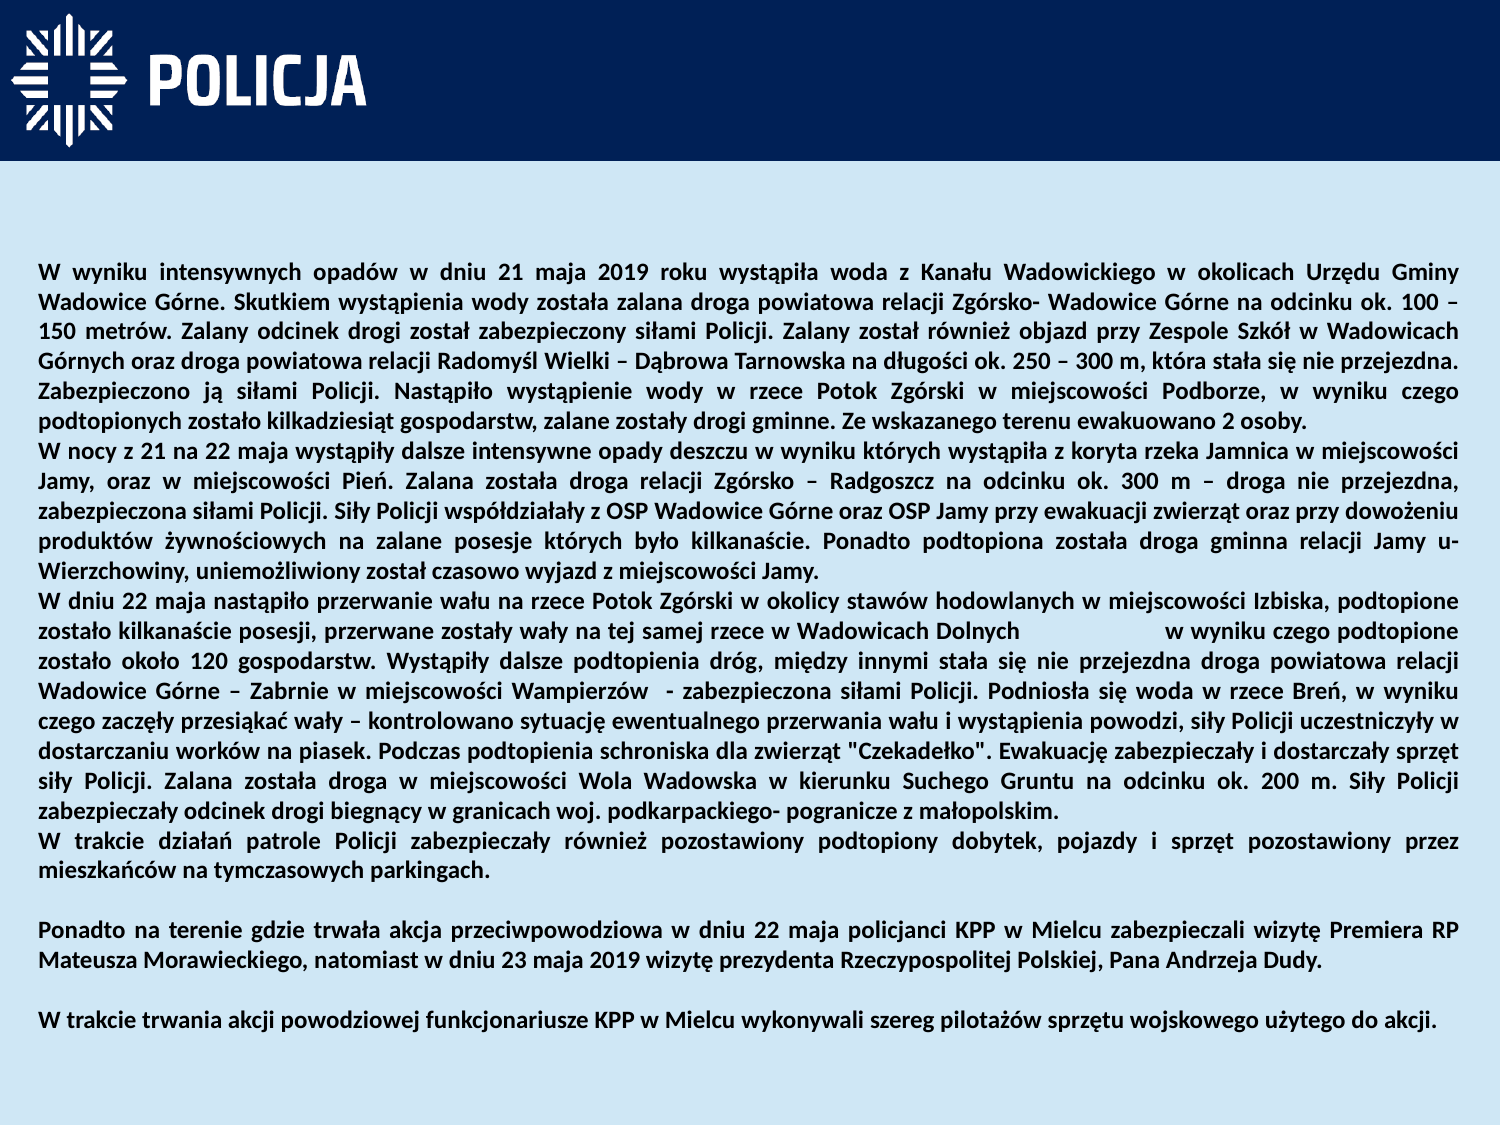

W wyniku intensywnych opadów w dniu 21 maja 2019 roku wystąpiła woda z Kanału Wadowickiego w okolicach Urzędu Gminy Wadowice Górne. Skutkiem wystąpienia wody została zalana droga powiatowa relacji Zgórsko- Wadowice Górne na odcinku ok. 100 – 150 metrów. Zalany odcinek drogi został zabezpieczony siłami Policji. Zalany został również objazd przy Zespole Szkół w Wadowicach Górnych oraz droga powiatowa relacji Radomyśl Wielki – Dąbrowa Tarnowska na długości ok. 250 – 300 m, która stała się nie przejezdna. Zabezpieczono ją siłami Policji. Nastąpiło wystąpienie wody w rzece Potok Zgórski w miejscowości Podborze, w wyniku czego podtopionych zostało kilkadziesiąt gospodarstw, zalane zostały drogi gminne. Ze wskazanego terenu ewakuowano 2 osoby.
W nocy z 21 na 22 maja wystąpiły dalsze intensywne opady deszczu w wyniku których wystąpiła z koryta rzeka Jamnica w miejscowości Jamy, oraz w miejscowości Pień. Zalana została droga relacji Zgórsko – Radgoszcz na odcinku ok. 300 m – droga nie przejezdna, zabezpieczona siłami Policji. Siły Policji współdziałały z OSP Wadowice Górne oraz OSP Jamy przy ewakuacji zwierząt oraz przy dowożeniu produktów żywnościowych na zalane posesje których było kilkanaście. Ponadto podtopiona została droga gminna relacji Jamy u- Wierzchowiny, uniemożliwiony został czasowo wyjazd z miejscowości Jamy.
W dniu 22 maja nastąpiło przerwanie wału na rzece Potok Zgórski w okolicy stawów hodowlanych w miejscowości Izbiska, podtopione zostało kilkanaście posesji, przerwane zostały wały na tej samej rzece w Wadowicach Dolnych w wyniku czego podtopione zostało około 120 gospodarstw. Wystąpiły dalsze podtopienia dróg, między innymi stała się nie przejezdna droga powiatowa relacji Wadowice Górne – Zabrnie w miejscowości Wampierzów - zabezpieczona siłami Policji. Podniosła się woda w rzece Breń, w wyniku czego zaczęły przesiąkać wały – kontrolowano sytuację ewentualnego przerwania wału i wystąpienia powodzi, siły Policji uczestniczyły w dostarczaniu worków na piasek. Podczas podtopienia schroniska dla zwierząt "Czekadełko". Ewakuację zabezpieczały i dostarczały sprzęt siły Policji. Zalana została droga w miejscowości Wola Wadowska w kierunku Suchego Gruntu na odcinku ok. 200 m. Siły Policji zabezpieczały odcinek drogi biegnący w granicach woj. podkarpackiego- pogranicze z małopolskim.
W trakcie działań patrole Policji zabezpieczały również pozostawiony podtopiony dobytek, pojazdy i sprzęt pozostawiony przez mieszkańców na tymczasowych parkingach.
Ponadto na terenie gdzie trwała akcja przeciwpowodziowa w dniu 22 maja policjanci KPP w Mielcu zabezpieczali wizytę Premiera RP Mateusza Morawieckiego, natomiast w dniu 23 maja 2019 wizytę prezydenta Rzeczypospolitej Polskiej, Pana Andrzeja Dudy.
W trakcie trwania akcji powodziowej funkcjonariusze KPP w Mielcu wykonywali szereg pilotażów sprzętu wojskowego użytego do akcji.